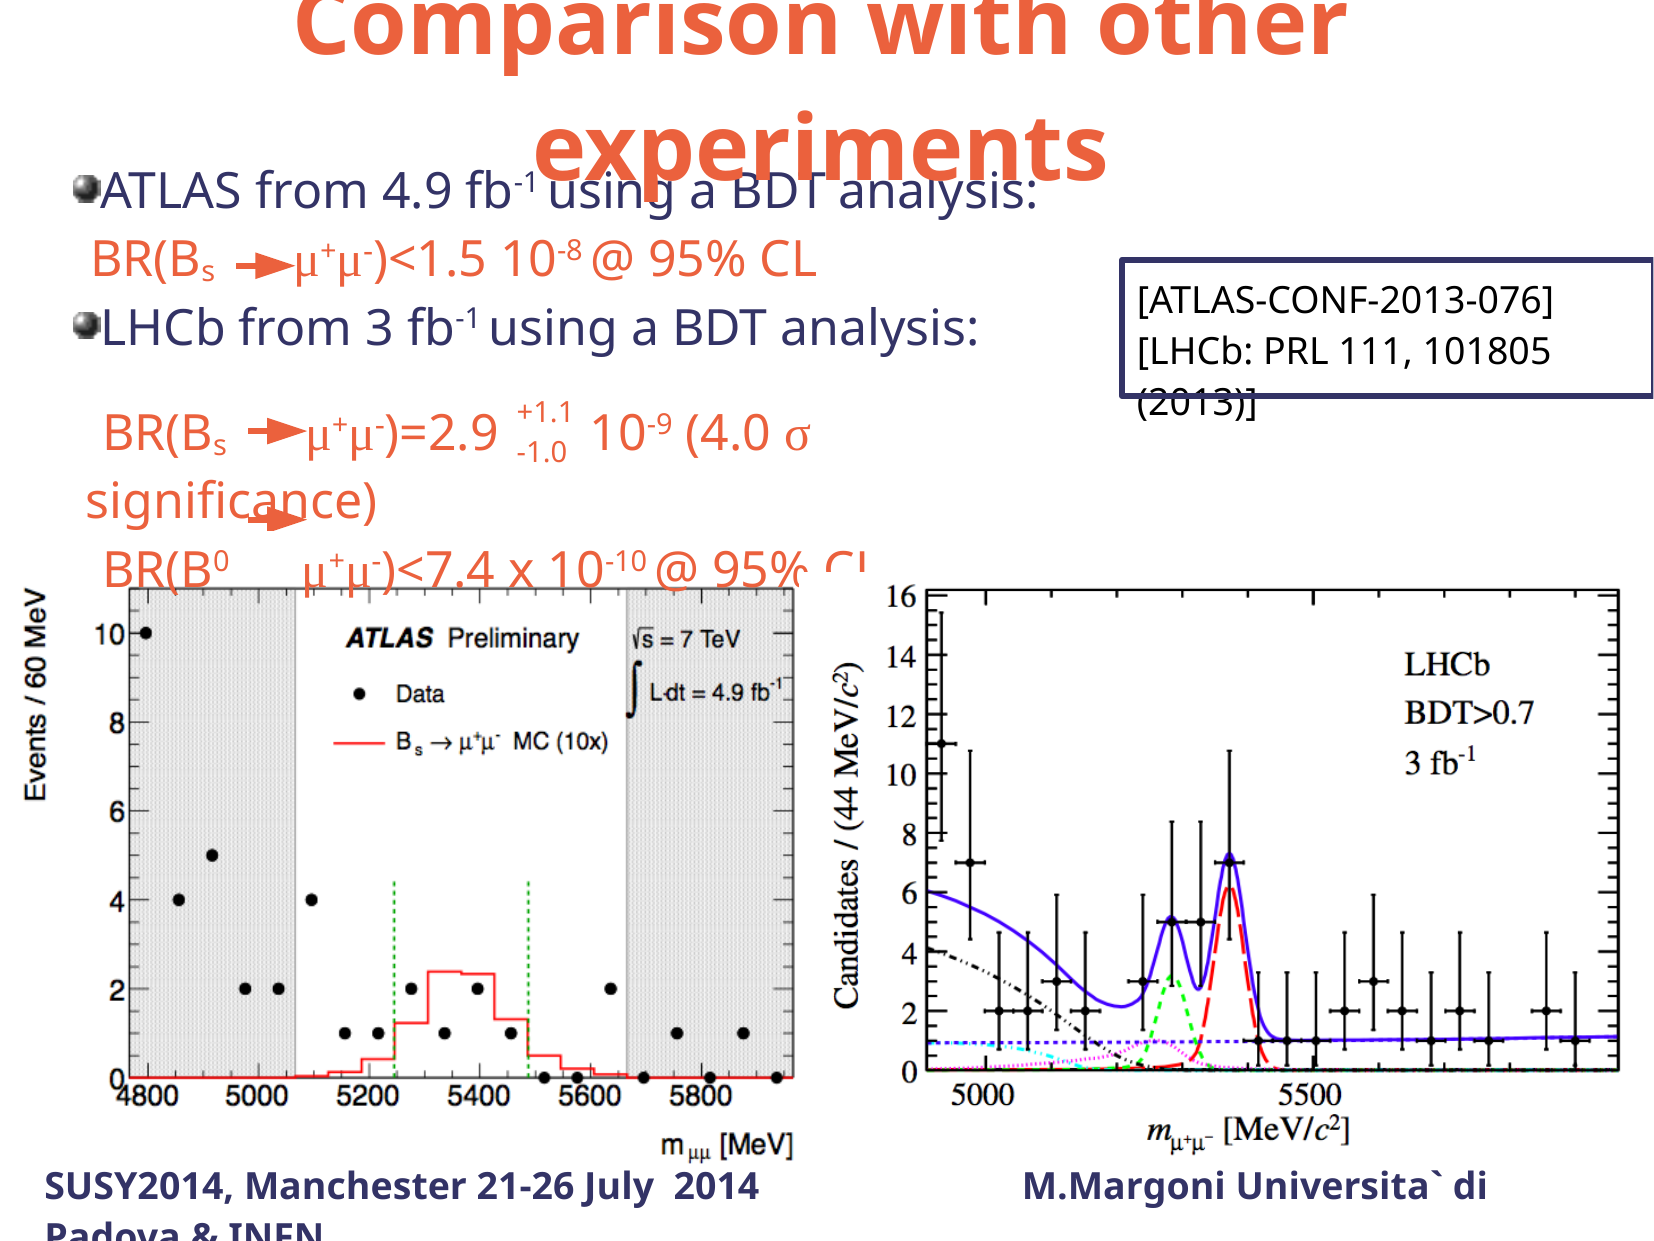

# Comparison with other experiments
ATLAS from 4.9 fb-1 using a BDT analysis:
BR(Bs μ+μ-)<1.5 10-8 @ 95% CL
LHCb from 3 fb-1 using a BDT analysis:
[ATLAS-CONF-2013-076]
[LHCb: PRL 111, 101805 (2013)]
+1.1
-1.0
BR(Bs μ+μ-)=2.9 10-9 (4.0 σ significance)
BR(B0 μ+μ-)<7.4 x 10-10 @ 95% CL
14
SUSY2014, Manchester 21-26 July 2014 M.Margoni Universita` di Padova & INFN